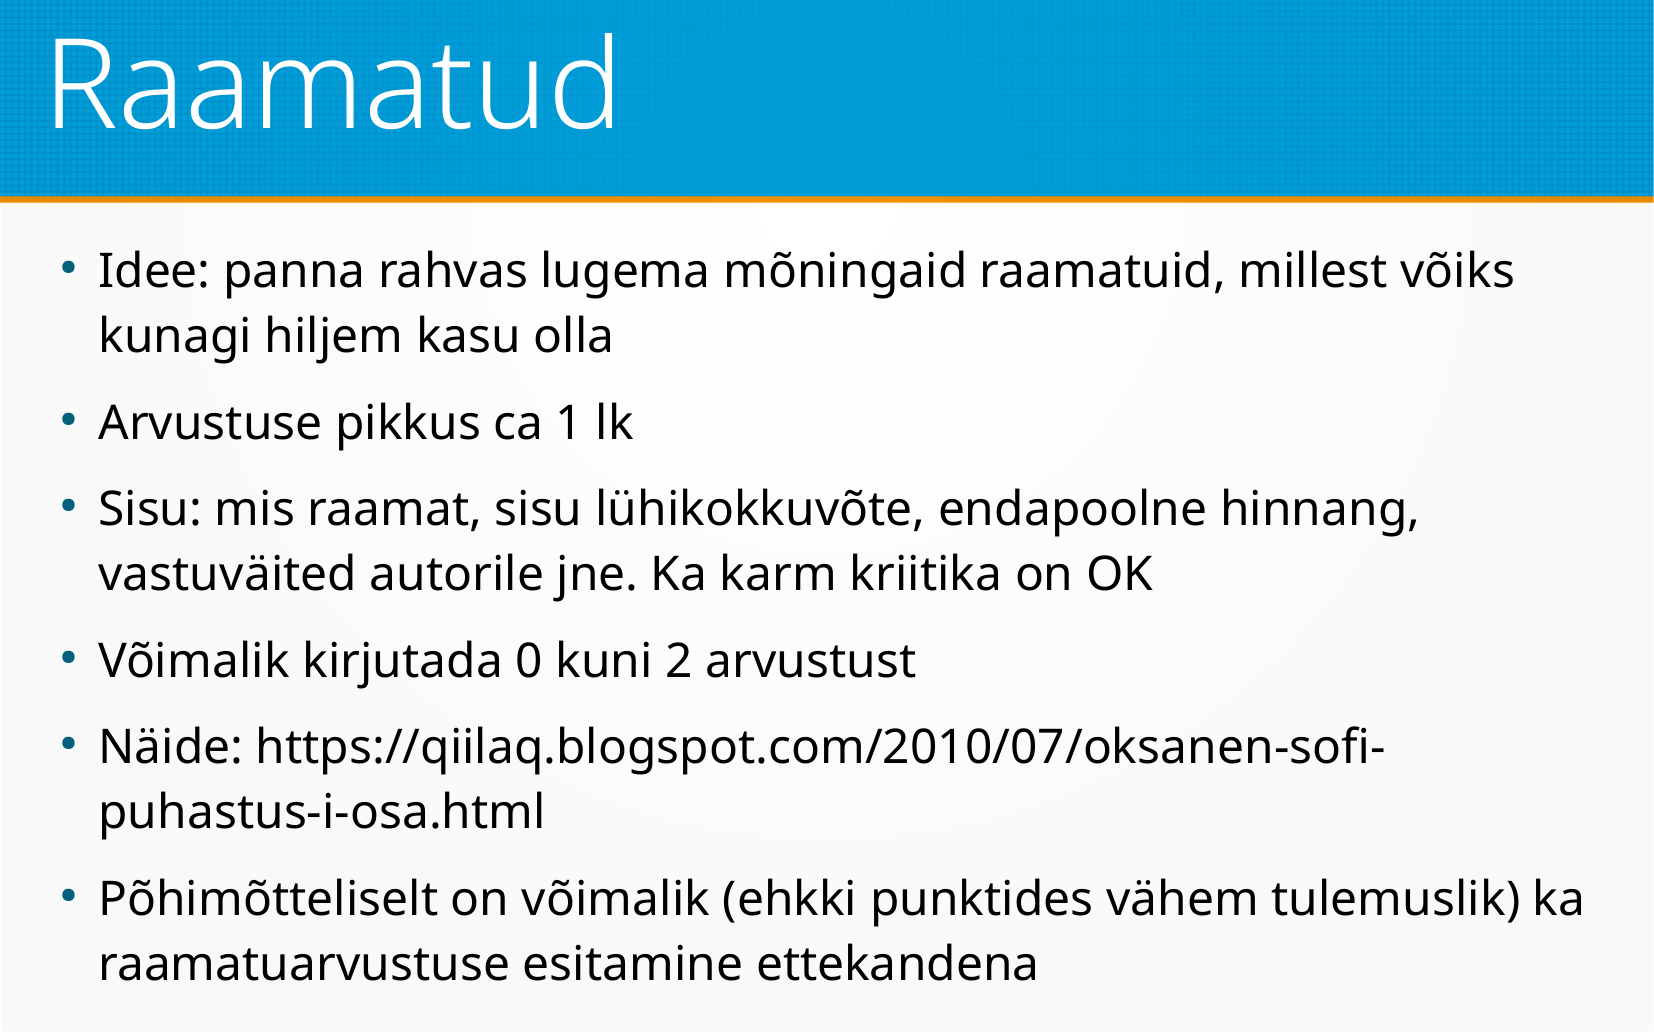

# Raamatud
Idee: panna rahvas lugema mõningaid raamatuid, millest võiks kunagi hiljem kasu olla
Arvustuse pikkus ca 1 lk
Sisu: mis raamat, sisu lühikokkuvõte, endapoolne hinnang, vastuväited autorile jne. Ka karm kriitika on OK
Võimalik kirjutada 0 kuni 2 arvustust
Näide: https://qiilaq.blogspot.com/2010/07/oksanen-sofi-puhastus-i-osa.html
Põhimõtteliselt on võimalik (ehkki punktides vähem tulemuslik) ka raamatuarvustuse esitamine ettekandena